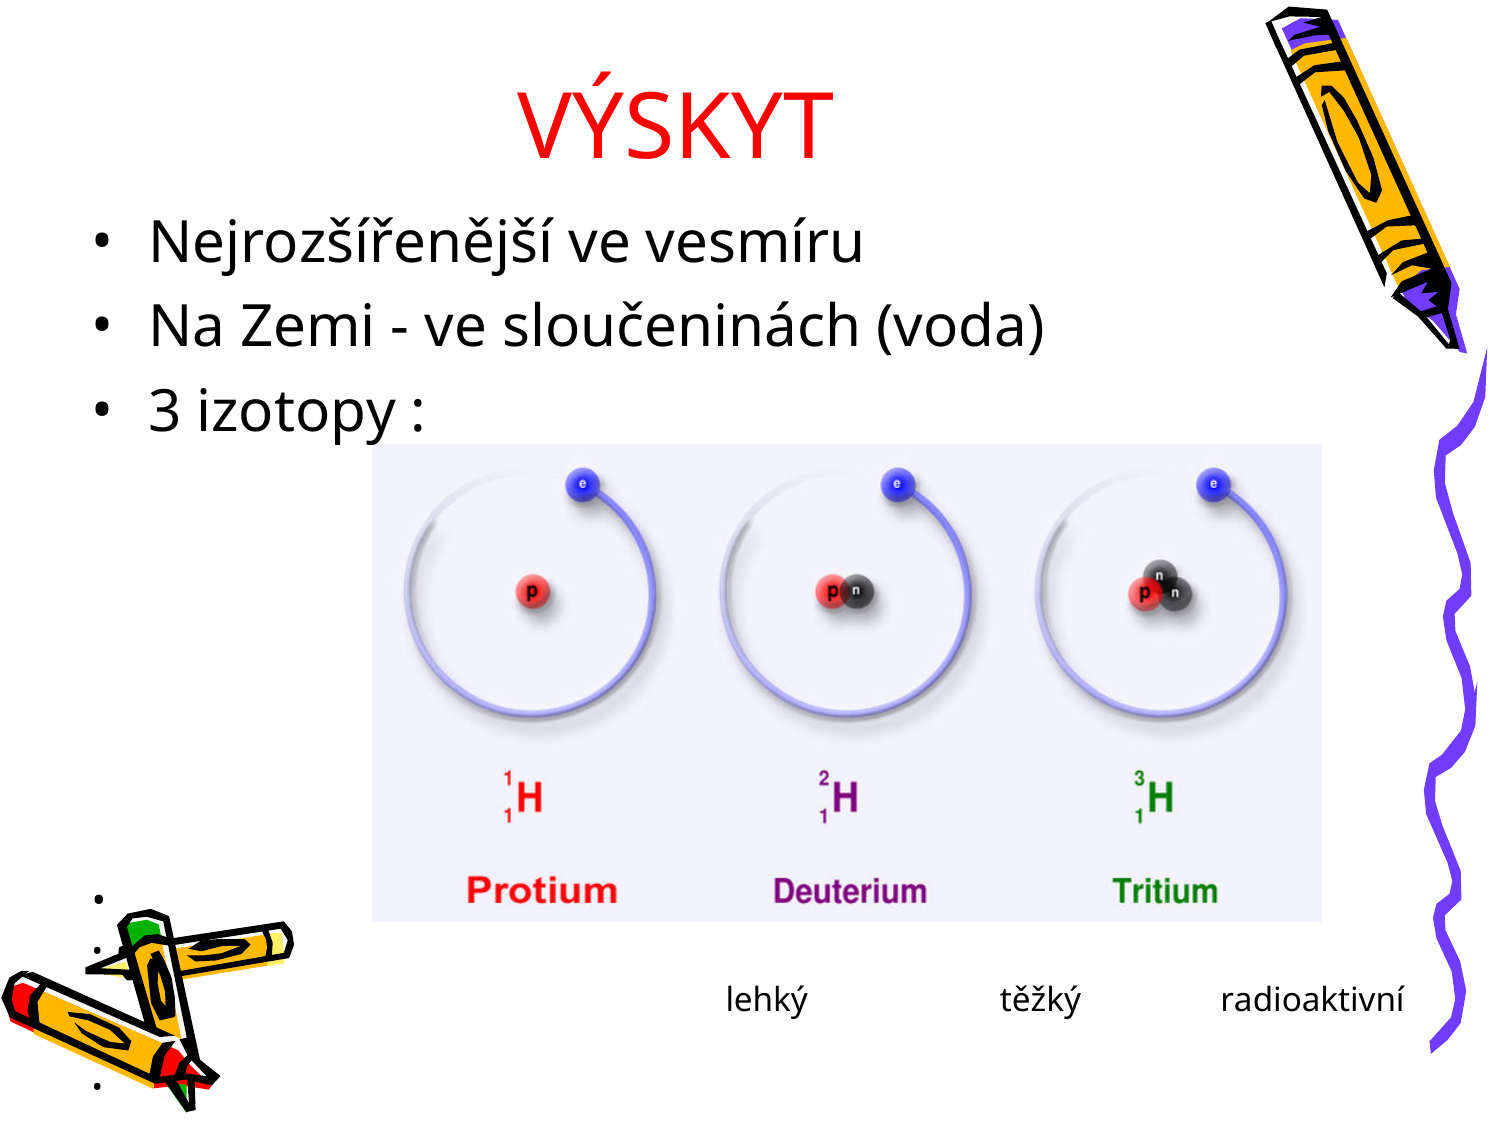

# VÝSKYT
Nejrozšířenější ve vesmíru
Na Zemi - ve sloučeninách (voda)
3 izotopy :
	 lehký těžký	 radioaktivní